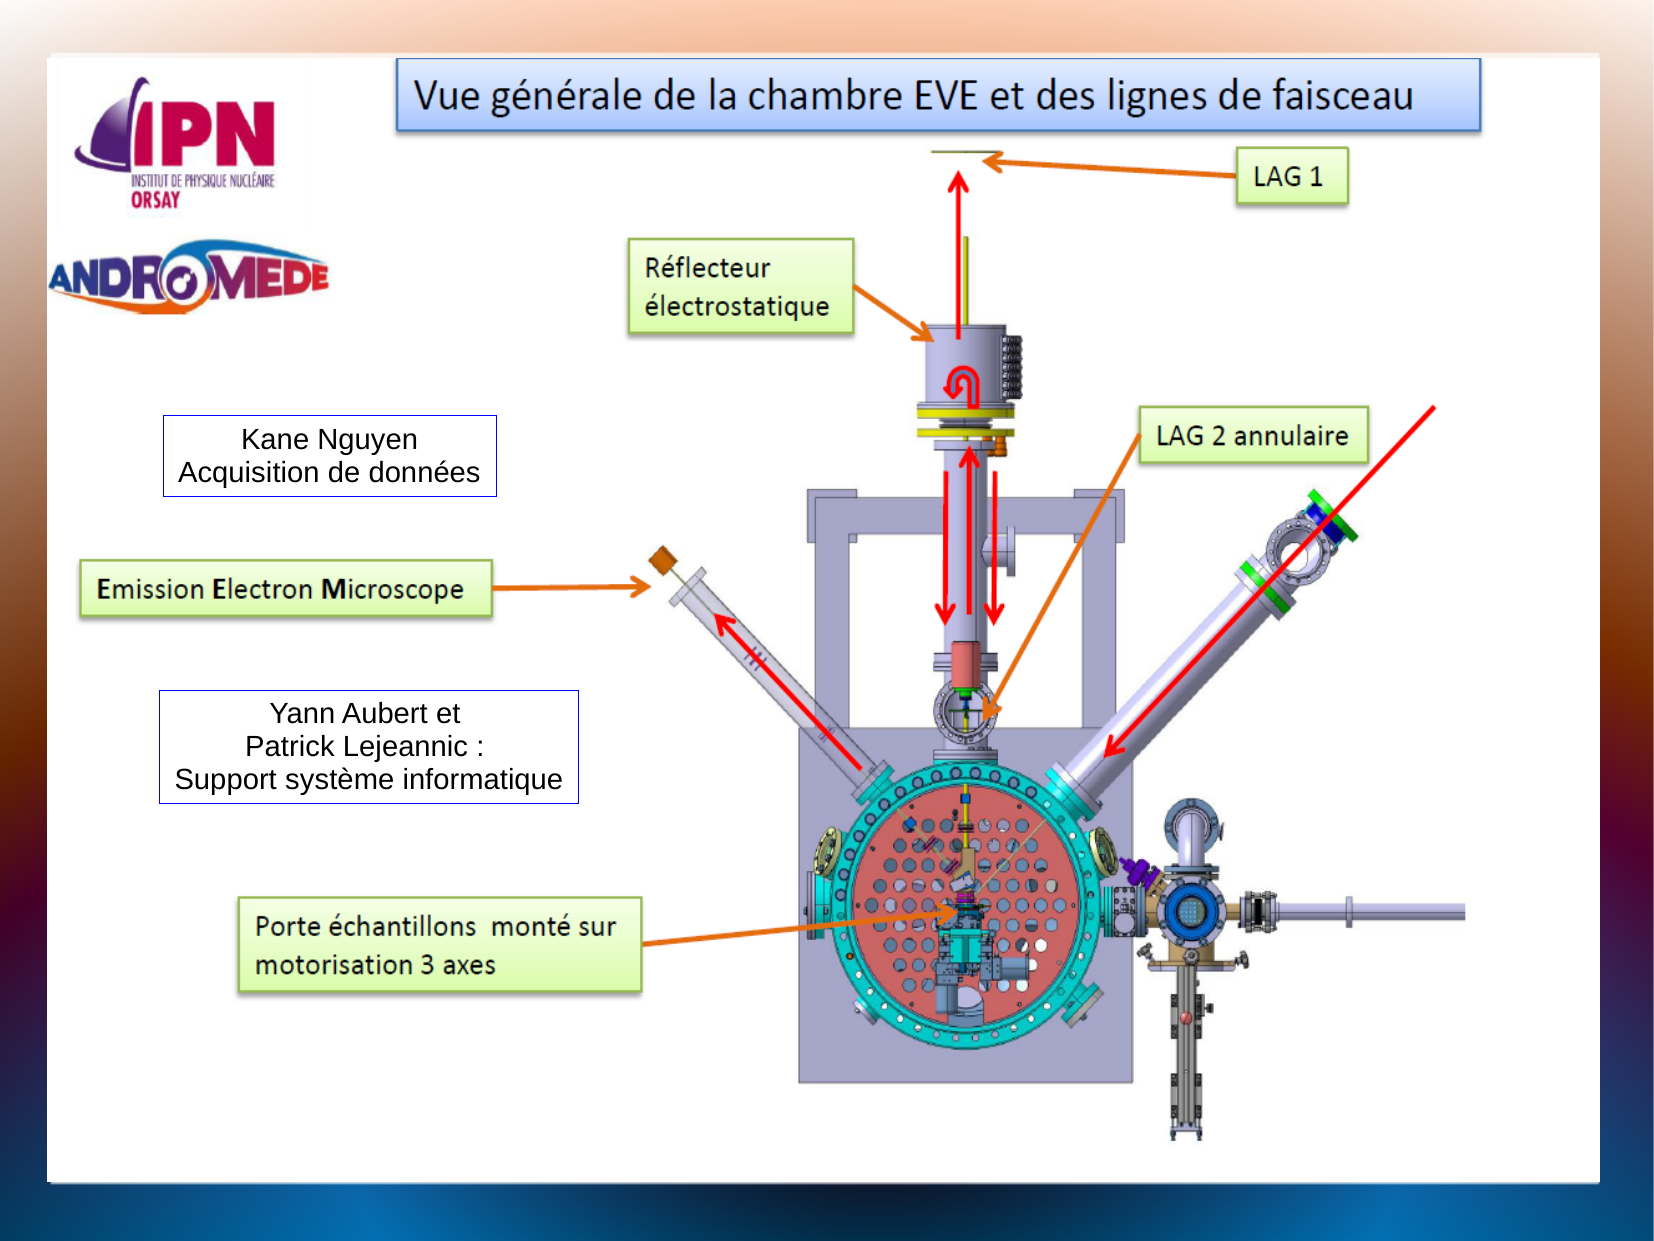

Kane Nguyen
Acquisition de données
Yann Aubert et
Patrick Lejeannic :
Support système informatique